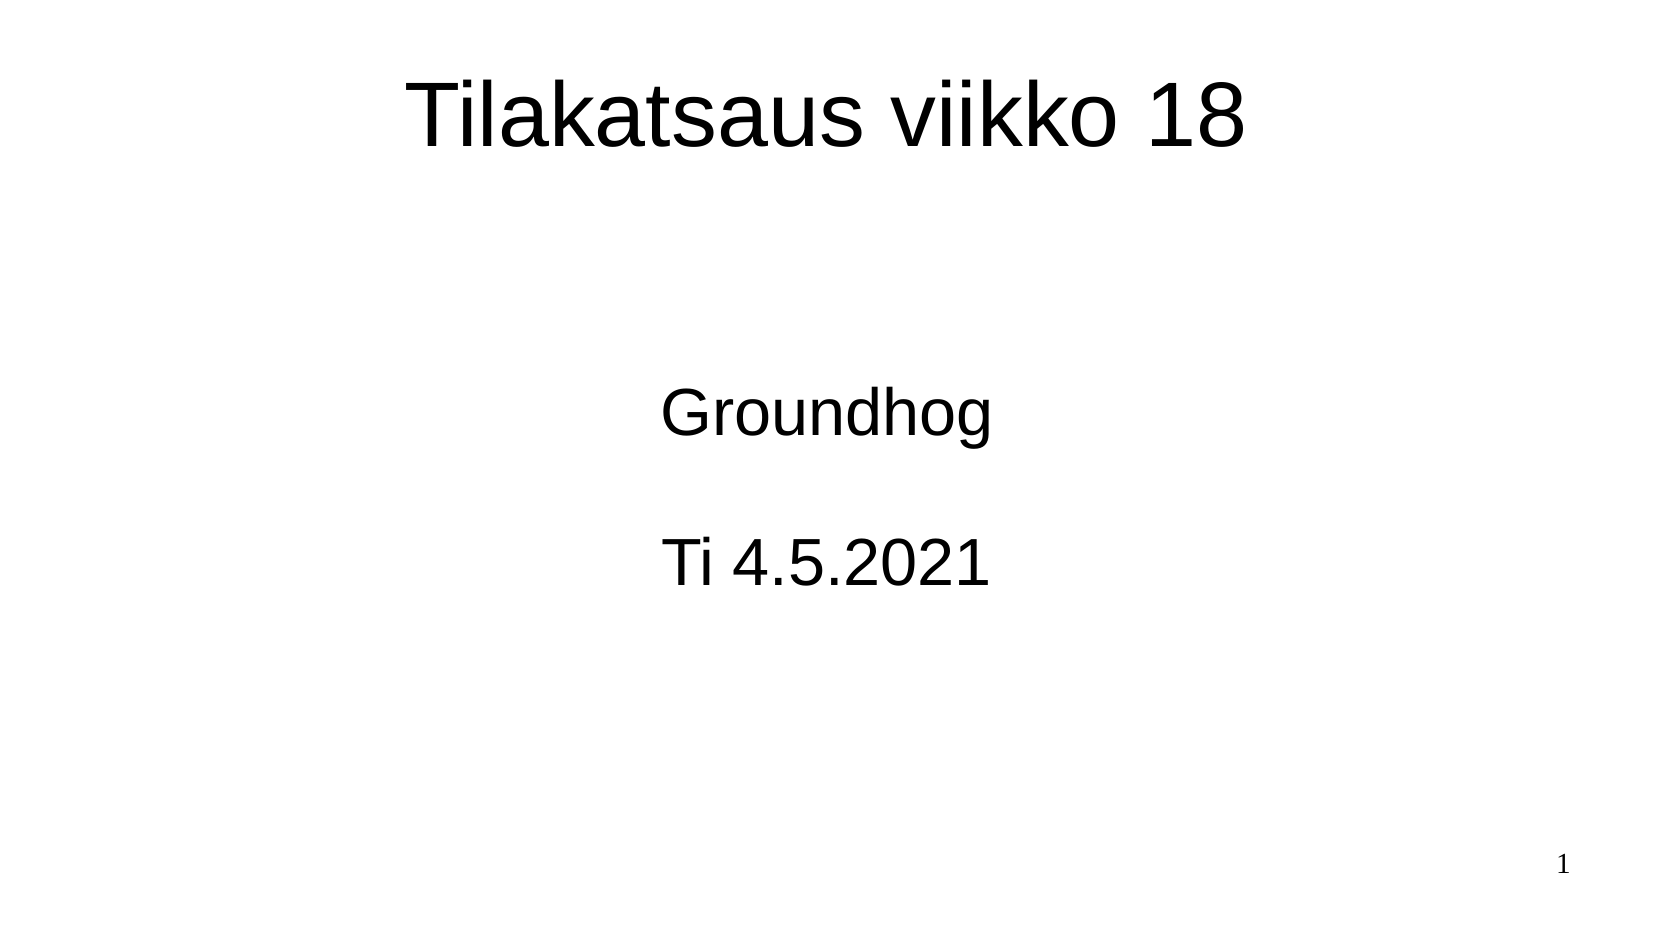

# Tilakatsaus viikko 18
Groundhog
Ti 4.5.2021
1